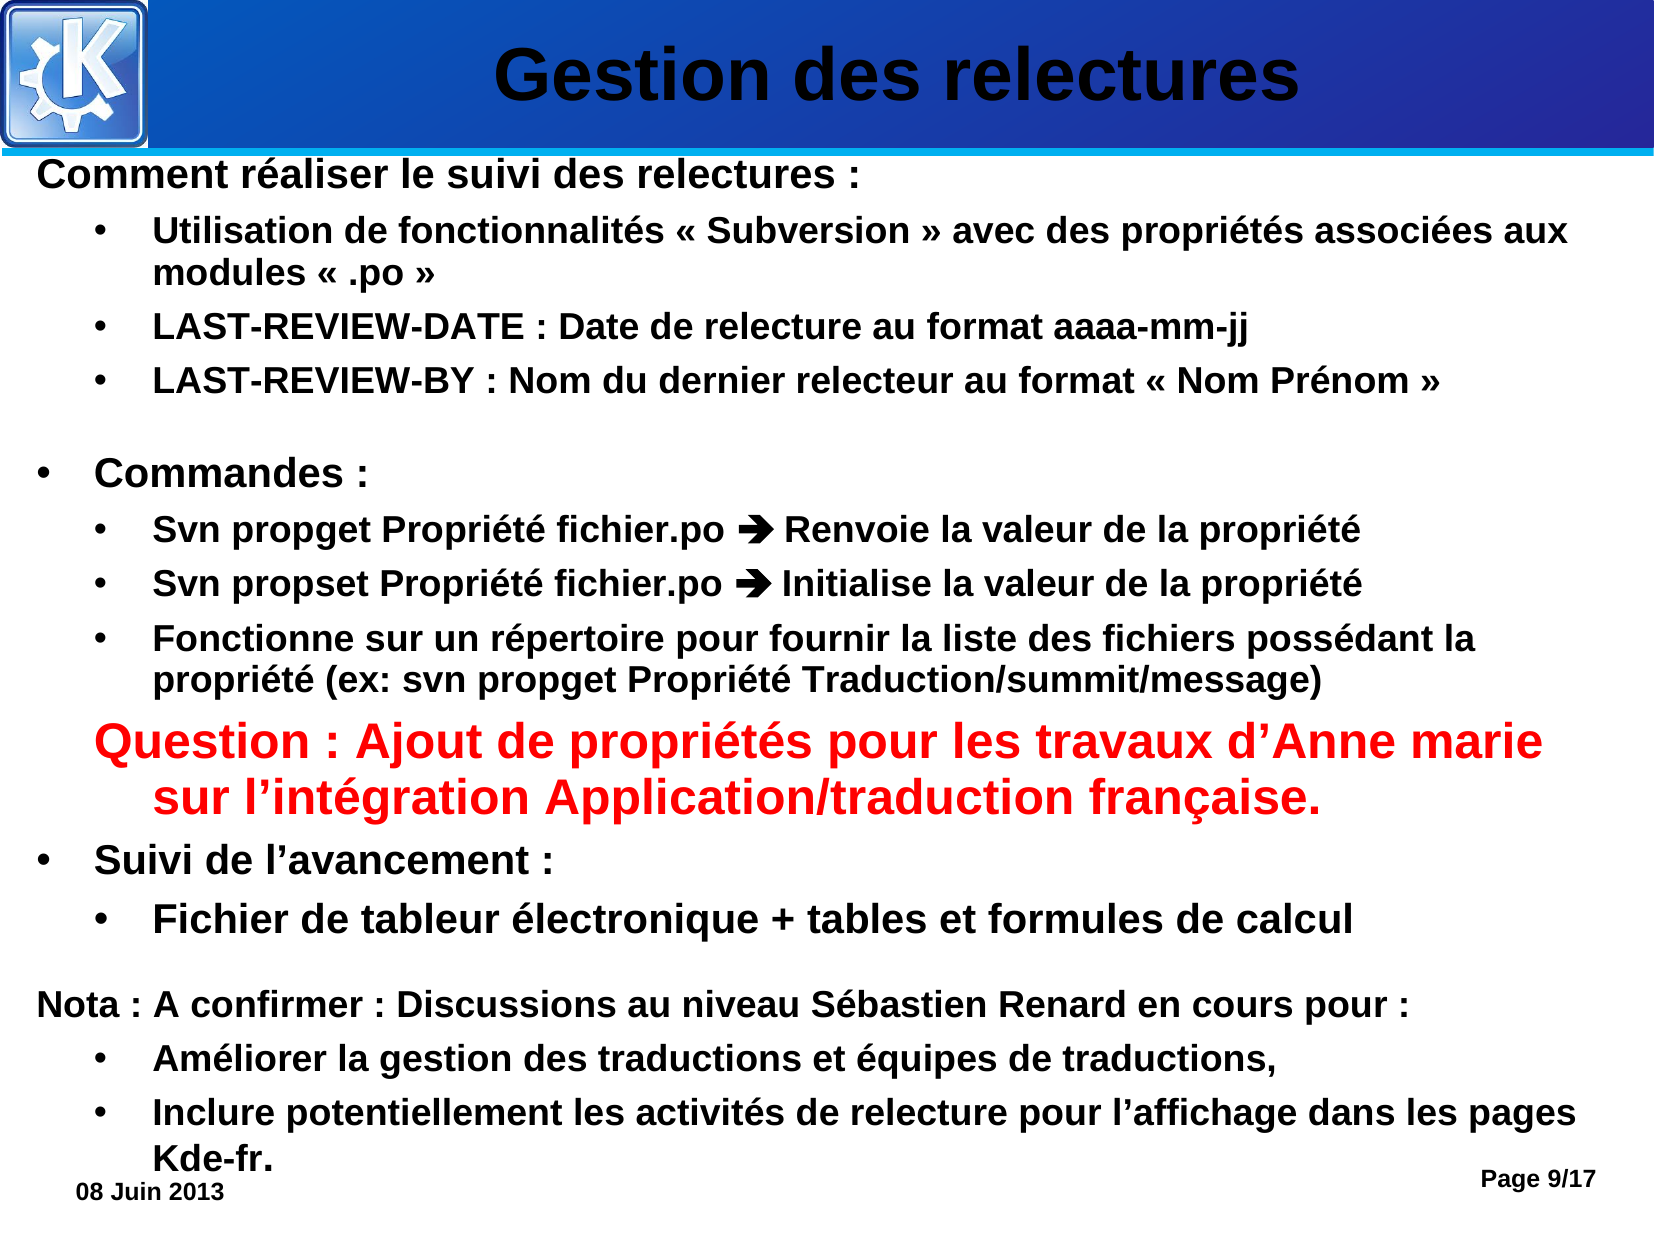

Gestion des relectures
Comment réaliser le suivi des relectures :
Utilisation de fonctionnalités « Subversion » avec des propriétés associées aux modules « .po »
LAST-REVIEW-DATE : Date de relecture au format aaaa-mm-jj
LAST-REVIEW-BY : Nom du dernier relecteur au format « Nom Prénom »
Commandes :
Svn propget Propriété fichier.po  Renvoie la valeur de la propriété
Svn propset Propriété fichier.po  Initialise la valeur de la propriété
Fonctionne sur un répertoire pour fournir la liste des fichiers possédant la propriété (ex: svn propget Propriété Traduction/summit/message)
Question : Ajout de propriétés pour les travaux d’Anne marie sur l’intégration Application/traduction française.
Suivi de l’avancement :
Fichier de tableur électronique + tables et formules de calcul
Nota : A confirmer : Discussions au niveau Sébastien Renard en cours pour :
Améliorer la gestion des traductions et équipes de traductions,
Inclure potentiellement les activités de relecture pour l’affichage dans les pages Kde-fr.